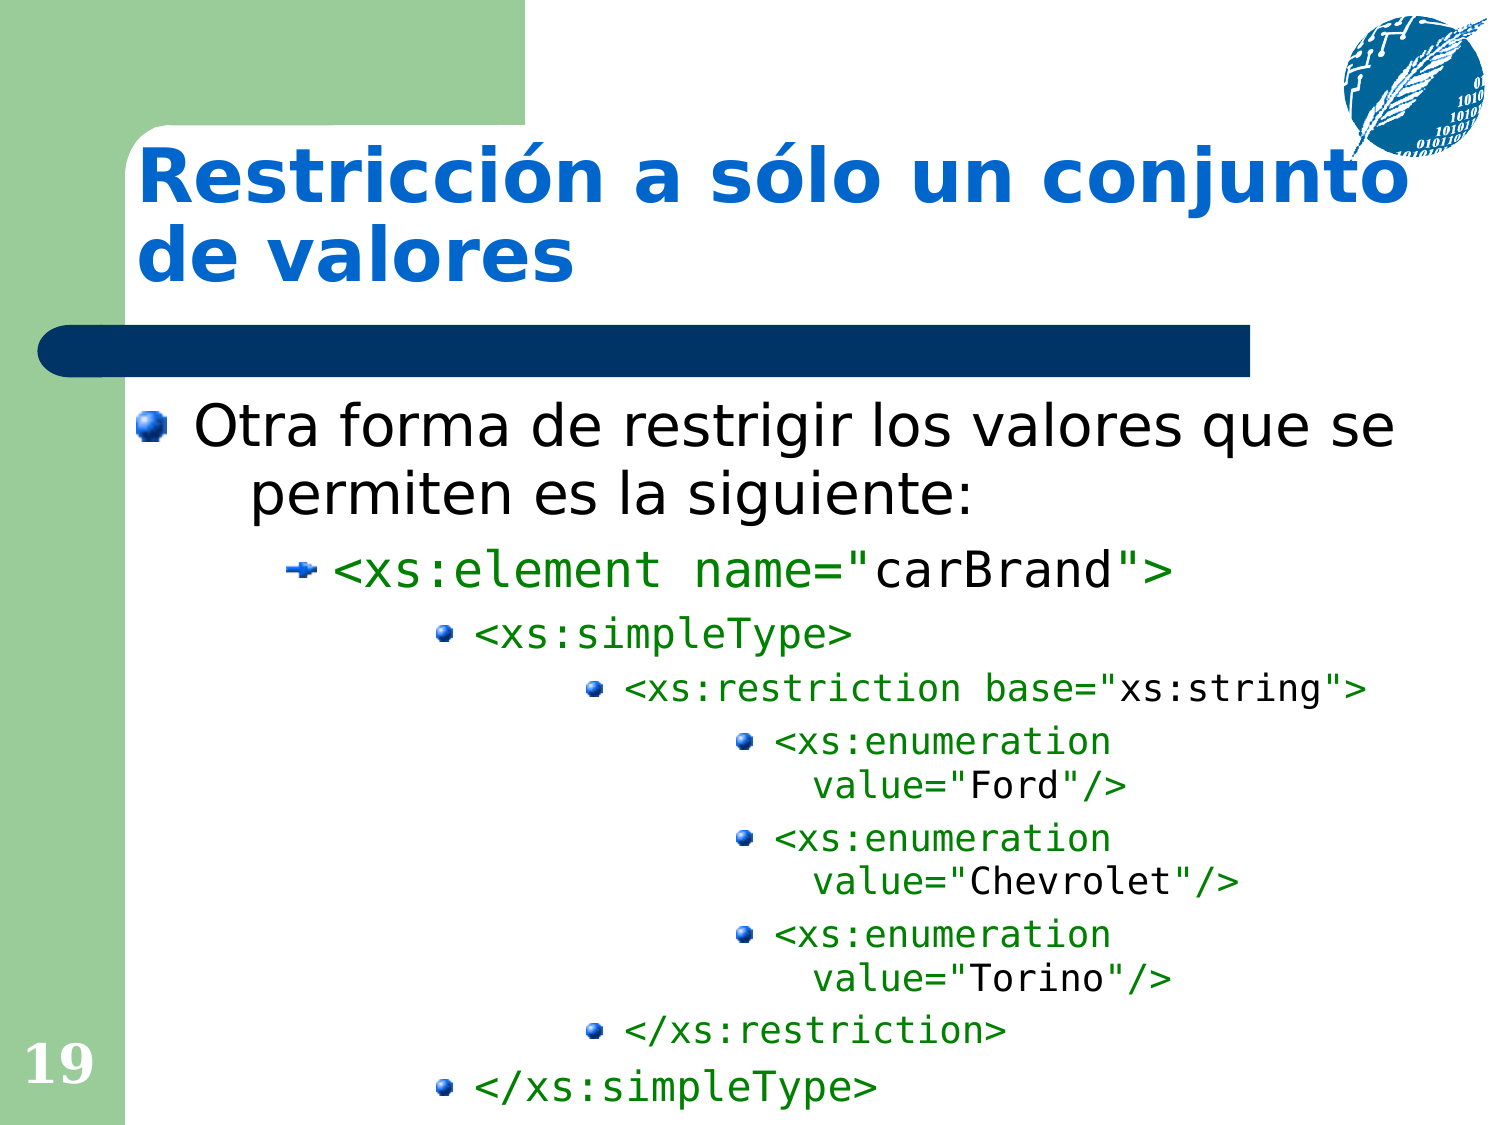

# Restricción a sólo un conjunto de valores
Otra forma de restrigir los valores que se permiten es la siguiente:
<xs:element name="carBrand">
<xs:simpleType>
<xs:restriction base="xs:string">
<xs:enumeration value="Ford"/>
<xs:enumeration value="Chevrolet"/>
<xs:enumeration value="Torino"/>
</xs:restriction>
</xs:simpleType>
</xs:element>
19